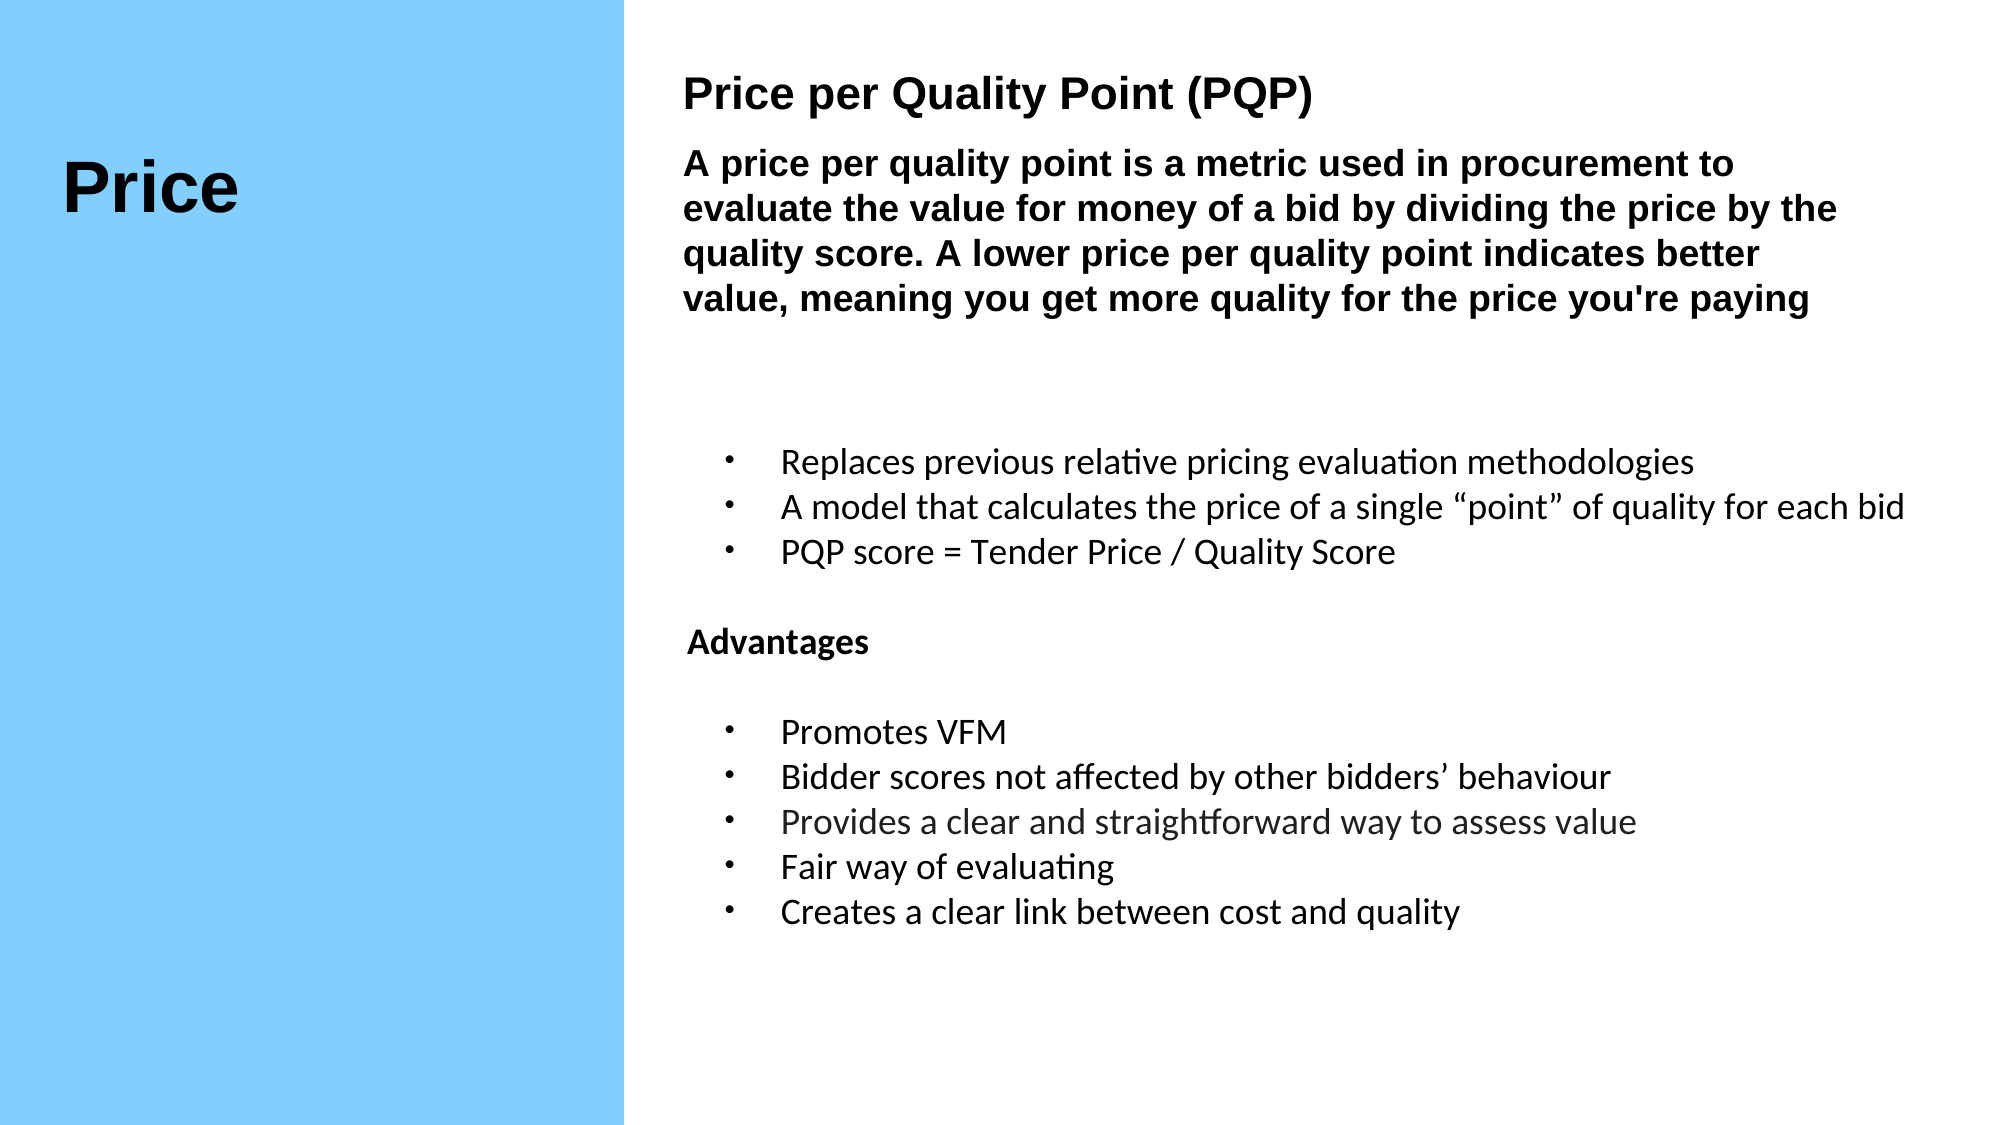

# Price per Quality Point (PQP)
A price per quality point is a metric used in procurement to evaluate the value for money of a bid by dividing the price by the quality score. A lower price per quality point indicates better value, meaning you get more quality for the price you're paying
Price
Replaces previous relative pricing evaluation methodologies
A model that calculates the price of a single “point” of quality for each bid
PQP score = Tender Price / Quality Score
Advantages
Promotes VFM
Bidder scores not affected by other bidders’ behaviour
Provides a clear and straightforward way to assess value
Fair way of evaluating
Creates a clear link between cost and quality